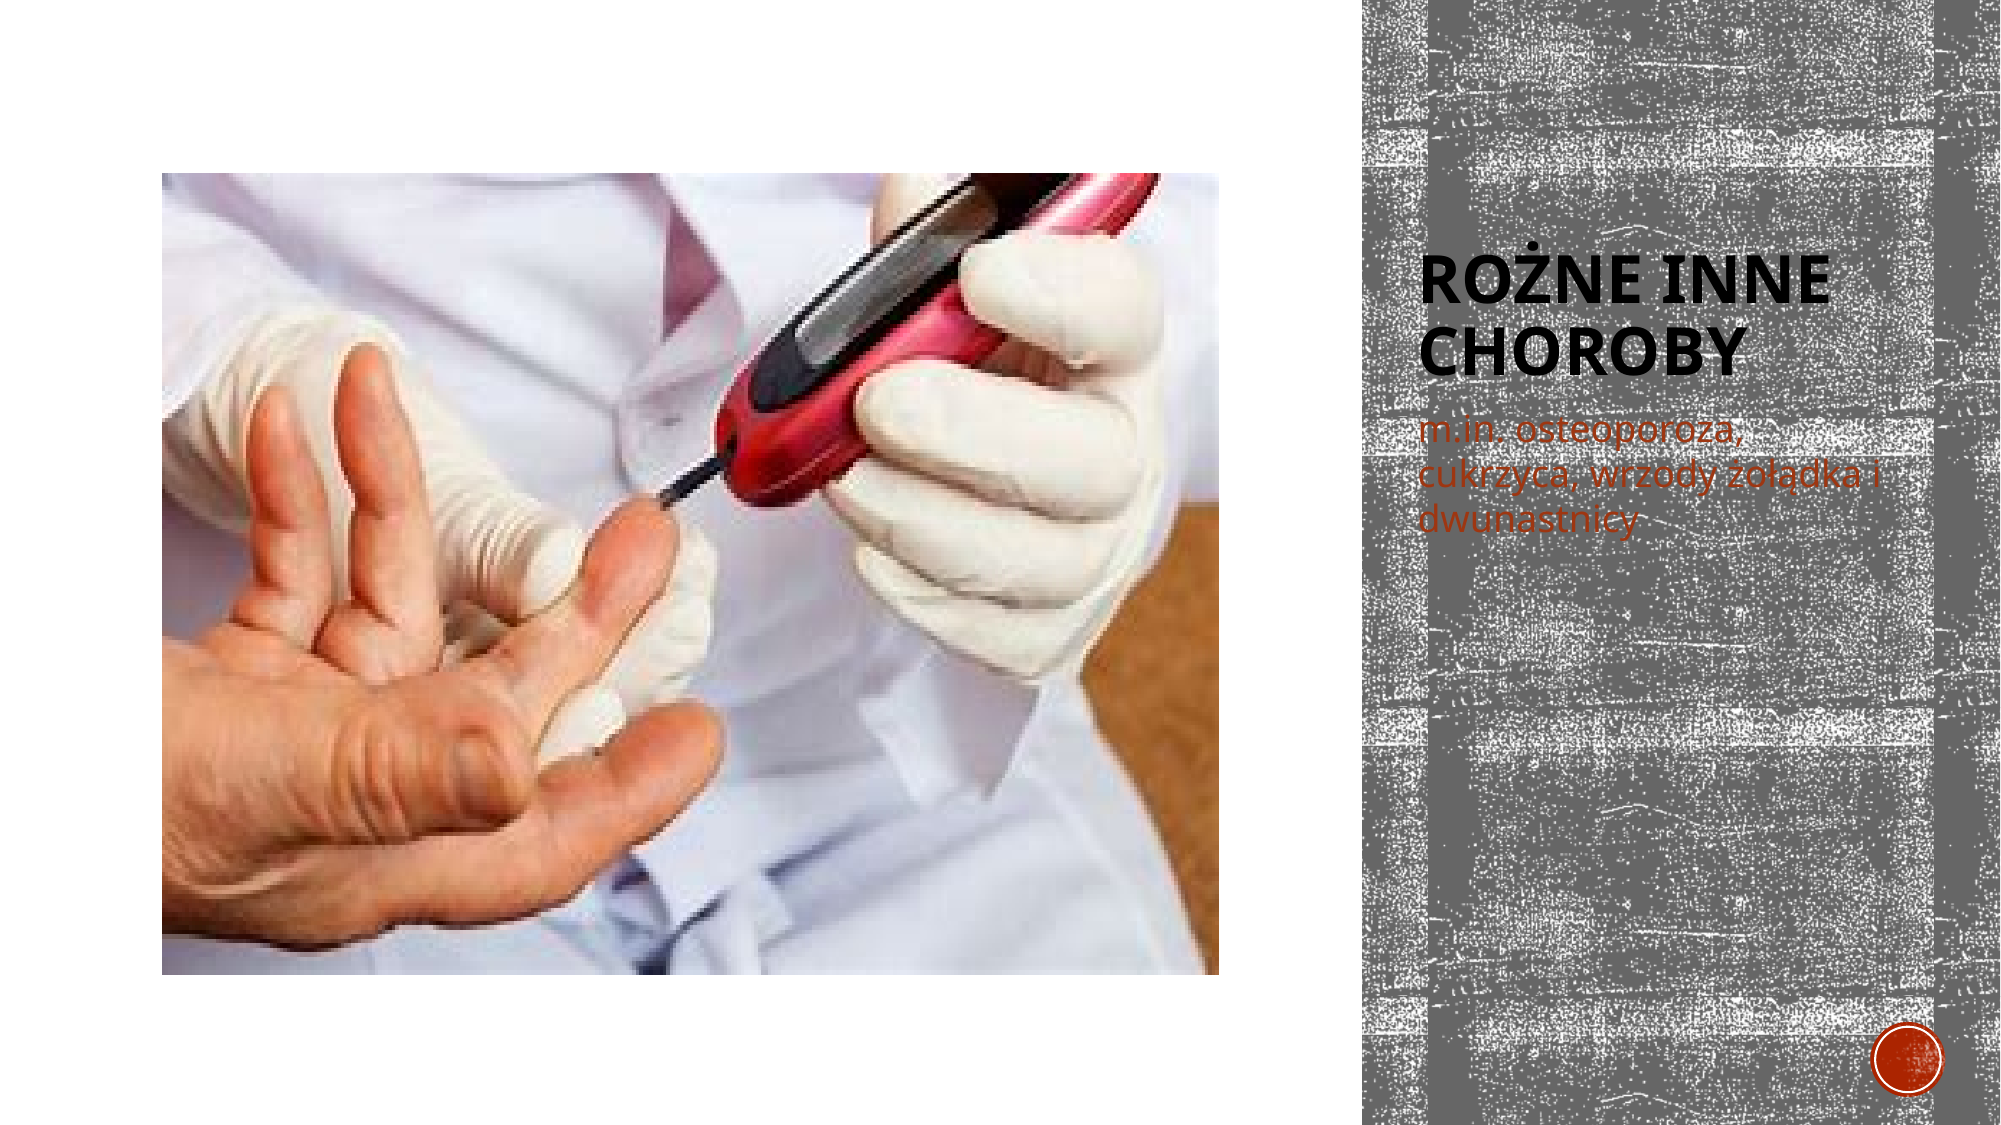

# Rożne inne choroby
m.in. osteoporoza, cukrzyca, wrzody żołądka i dwunastnicy